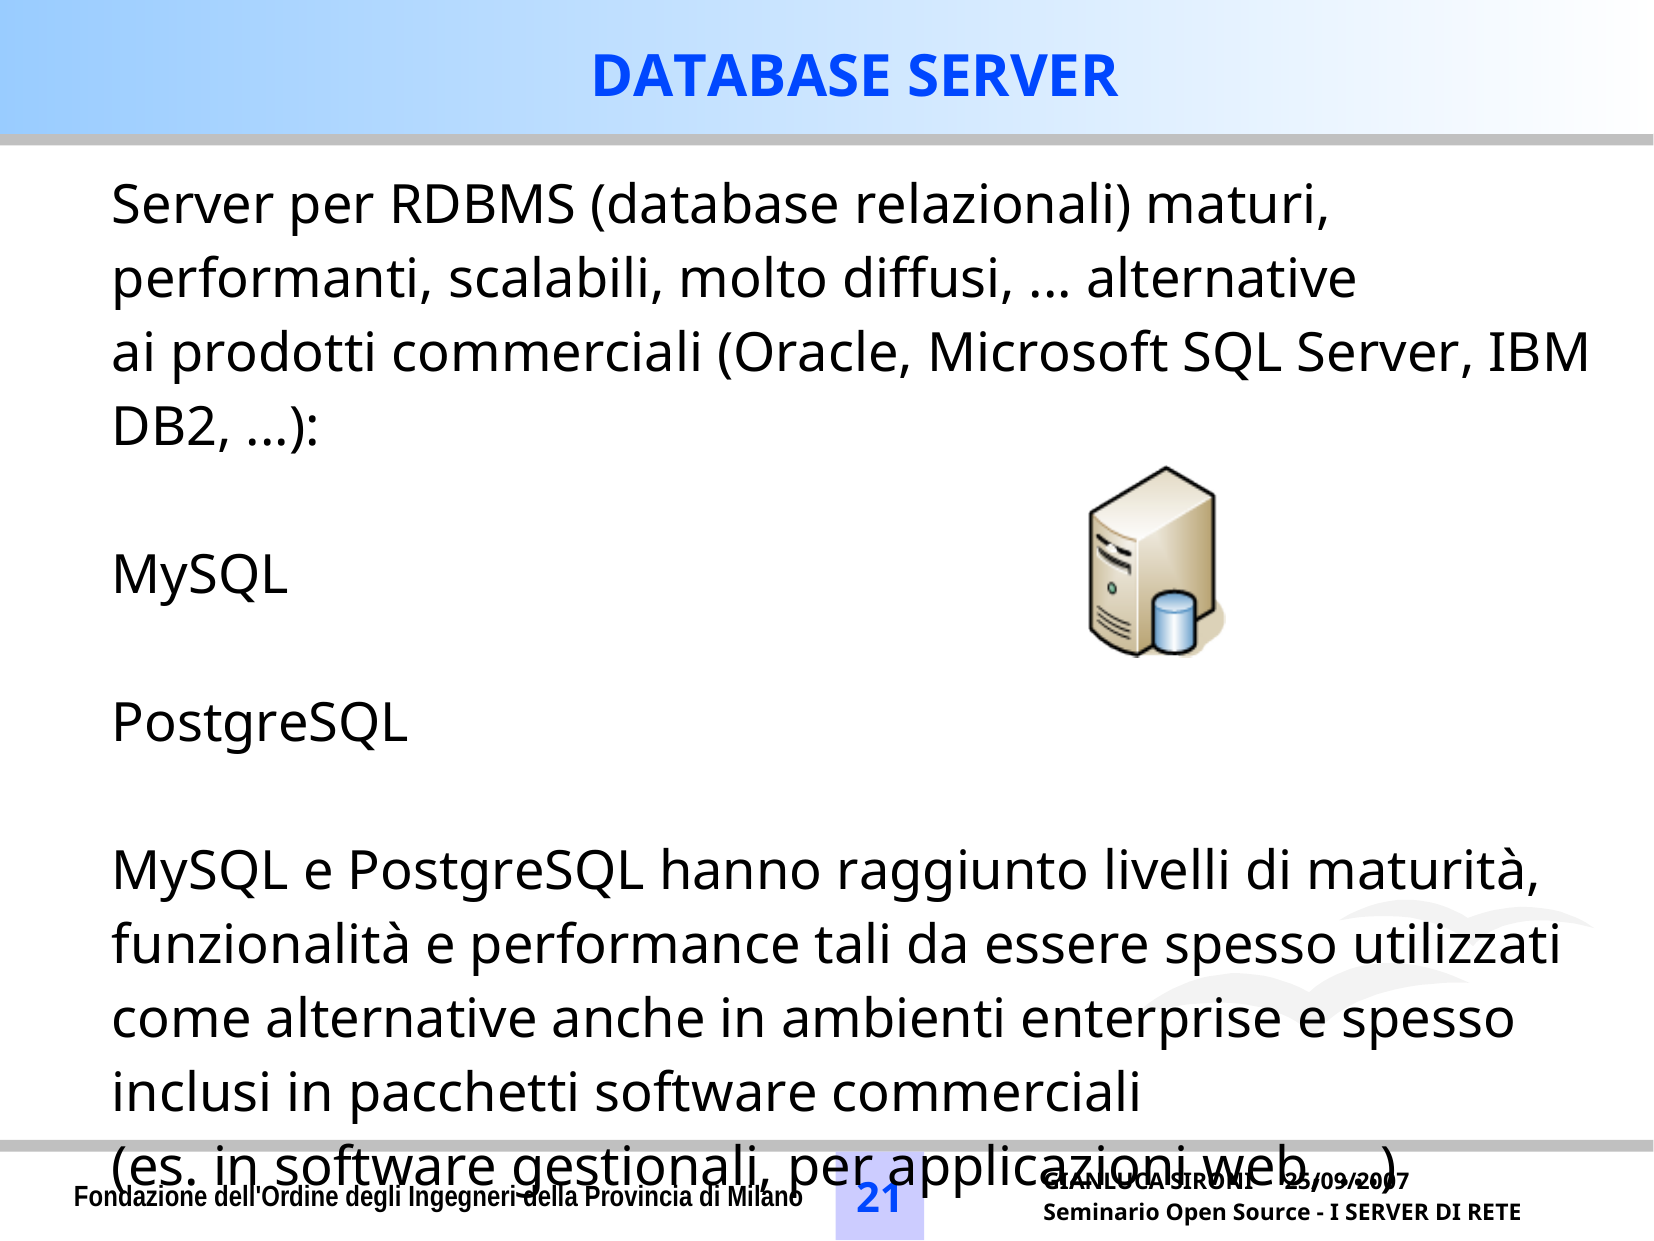

# DATABASE SERVER
Server per RDBMS (database relazionali) maturi, performanti, scalabili, molto diffusi, ... alternative
ai prodotti commerciali (Oracle, Microsoft SQL Server, IBM DB2, ...):
MySQL
PostgreSQL
MySQL e PostgreSQL hanno raggiunto livelli di maturità, funzionalità e performance tali da essere spesso utilizzati come alternative anche in ambienti enterprise e spesso inclusi in pacchetti software commerciali
(es. in software gestionali, per applicazioni web, ...)